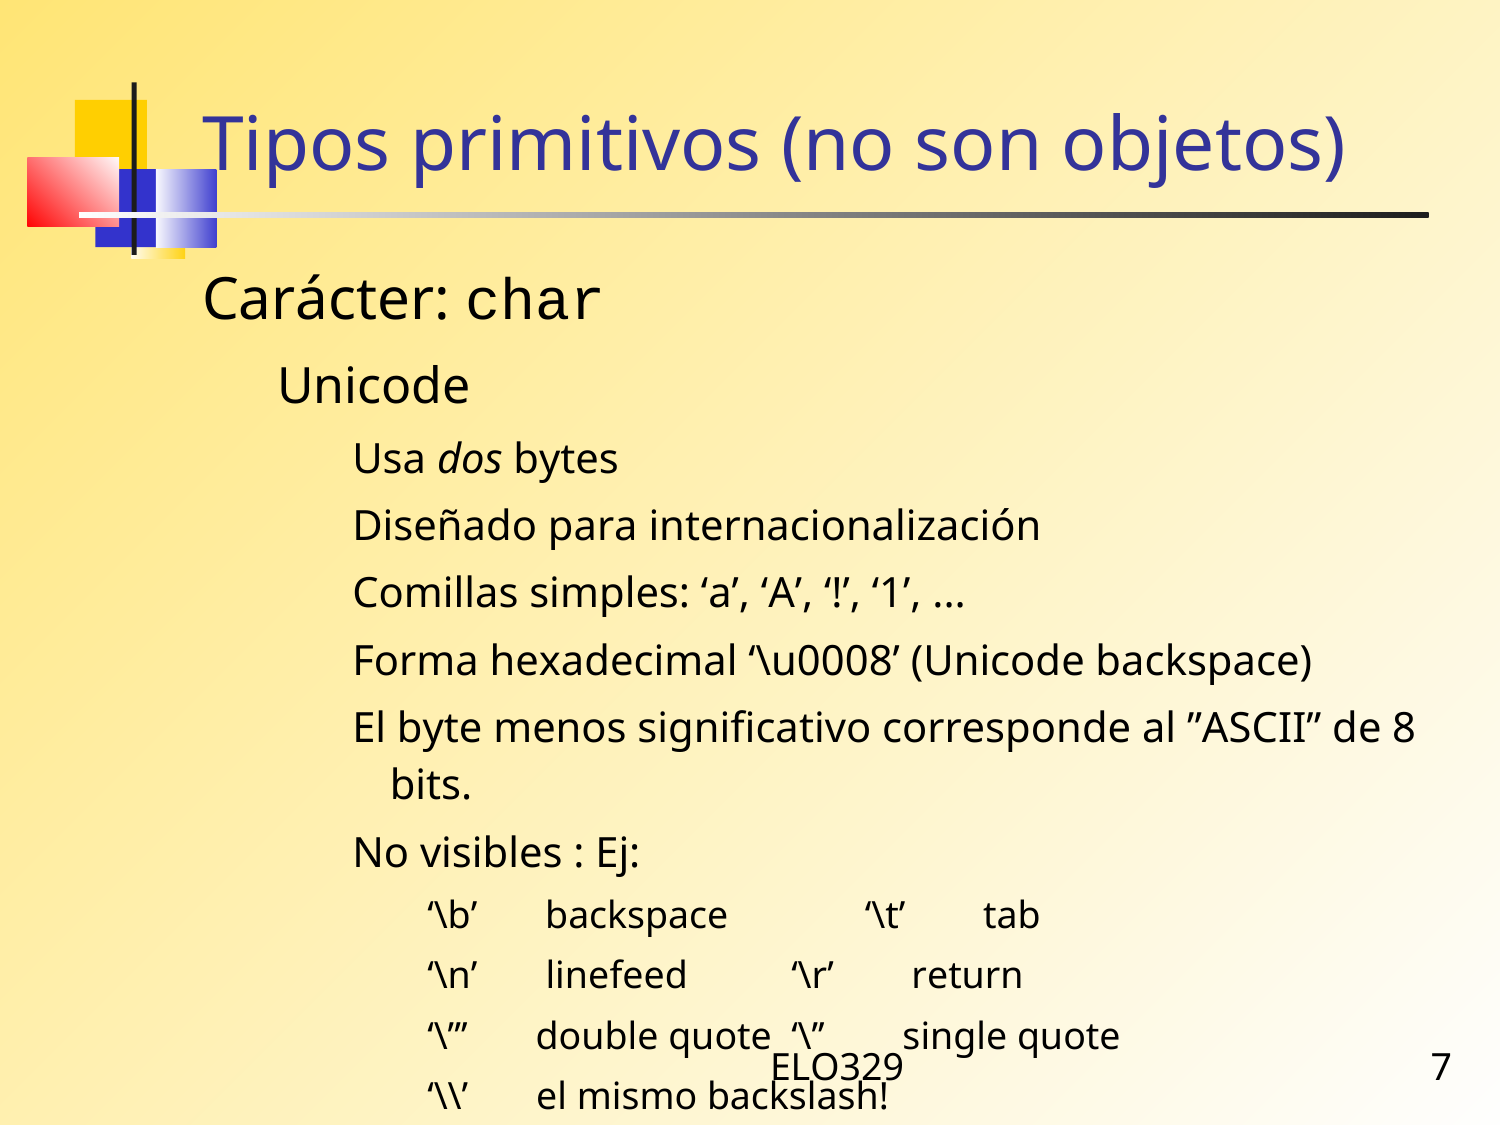

# Tipos primitivos (no son objetos)‏
Carácter: char
Unicode
Usa dos bytes
Diseñado para internacionalización
Comillas simples: ‘a’, ‘A’, ‘!’, ‘1’, ...
Forma hexadecimal ‘\u0008’ (Unicode backspace)‏
El byte menos significativo corresponde al ”ASCII” de 8 bits.
No visibles : Ej:
‘\b’ backspace 	 	‘\t’ tab
‘\n’ linefeed		‘\r’ return
‘\”’ double quote	‘\’’ single quote
‘\\’ el mismo backslash!
ELO329
7